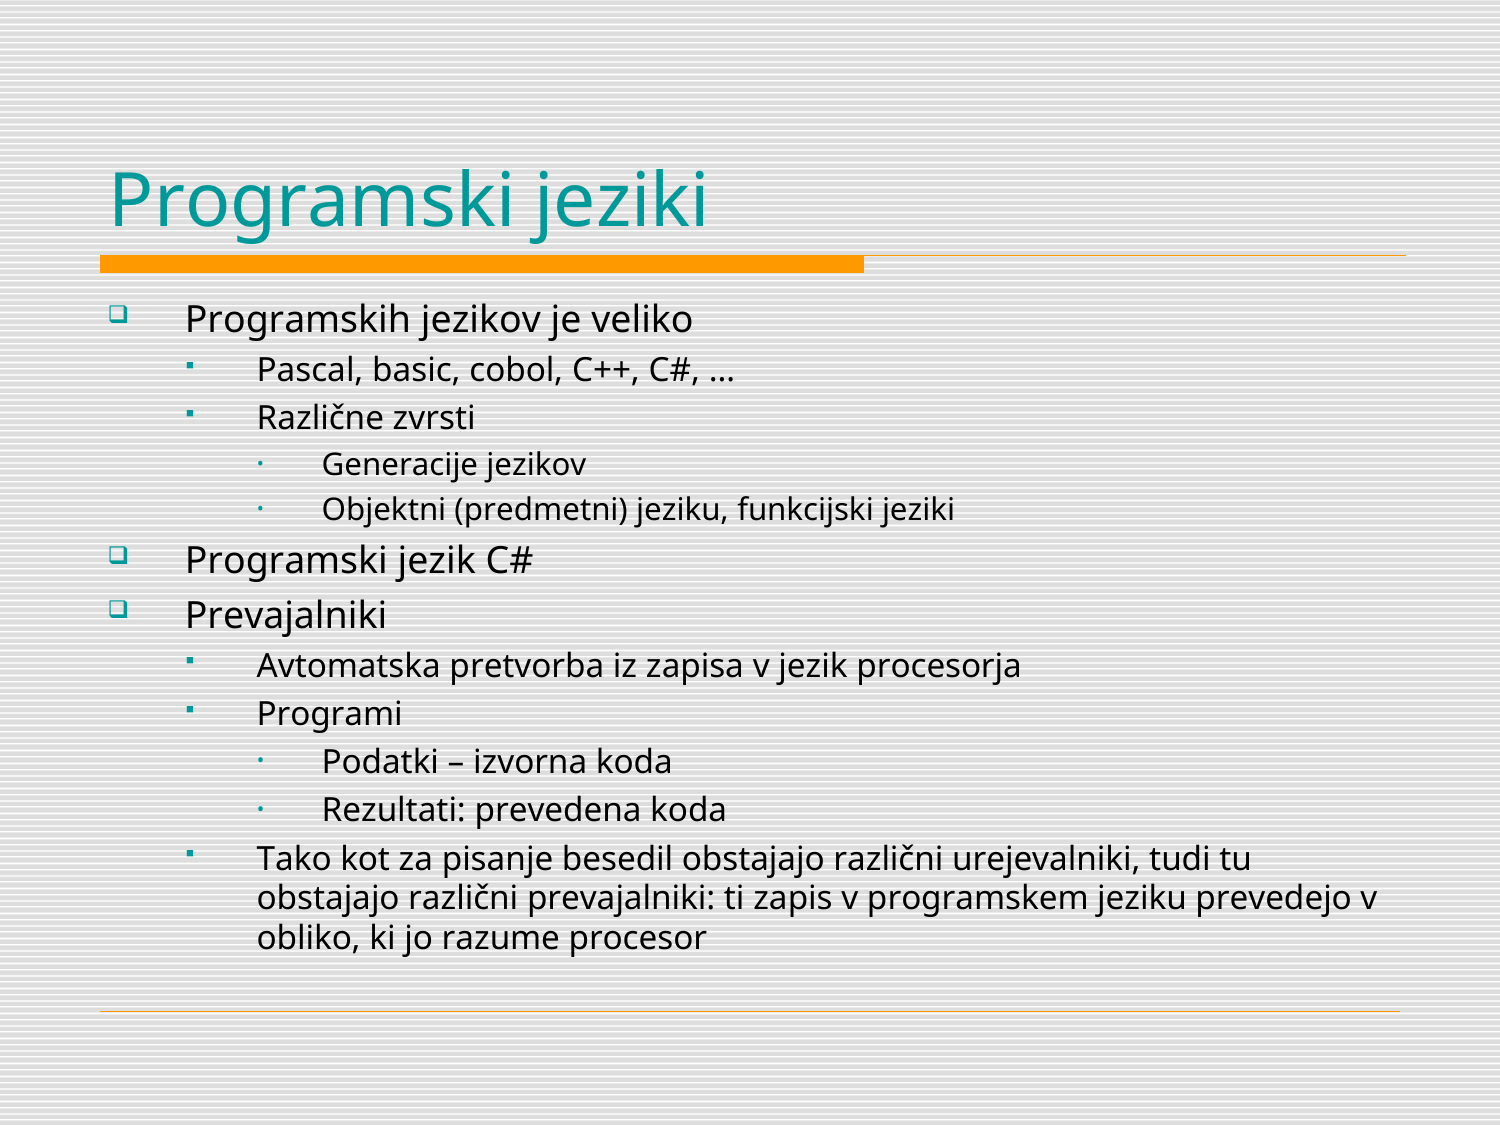

# Programski jeziki
Programskih jezikov je veliko
Pascal, basic, cobol, C++, C#, …
Različne zvrsti
Generacije jezikov
Objektni (predmetni) jeziku, funkcijski jeziki
Programski jezik C#
Prevajalniki
Avtomatska pretvorba iz zapisa v jezik procesorja
Programi
Podatki – izvorna koda
Rezultati: prevedena koda
Tako kot za pisanje besedil obstajajo različni urejevalniki, tudi tu obstajajo različni prevajalniki: ti zapis v programskem jeziku prevedejo v obliko, ki jo razume procesor